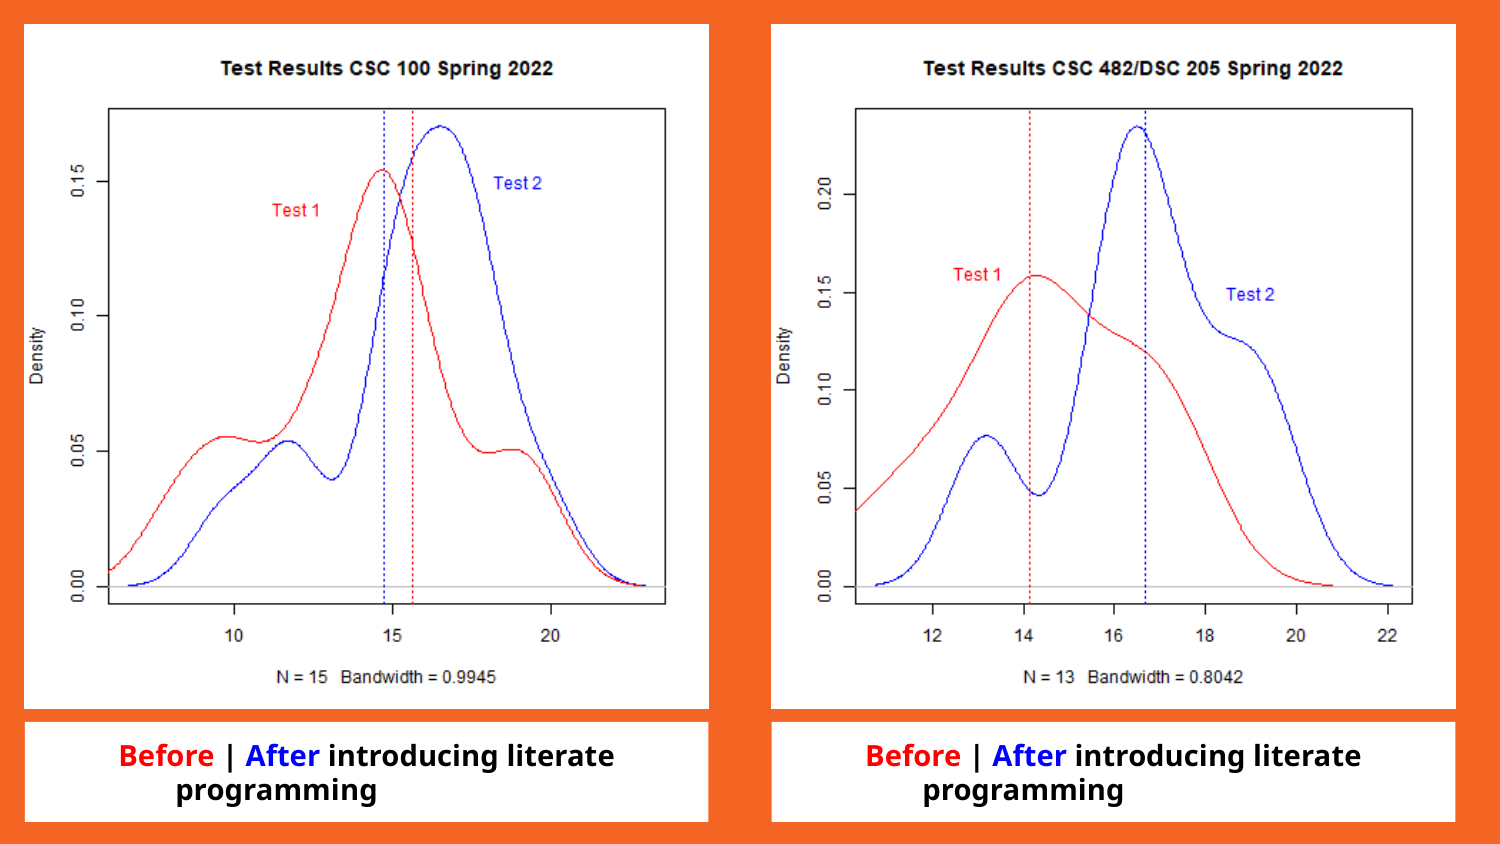

Before | After introducing literate programming
Before | After introducing literate programming